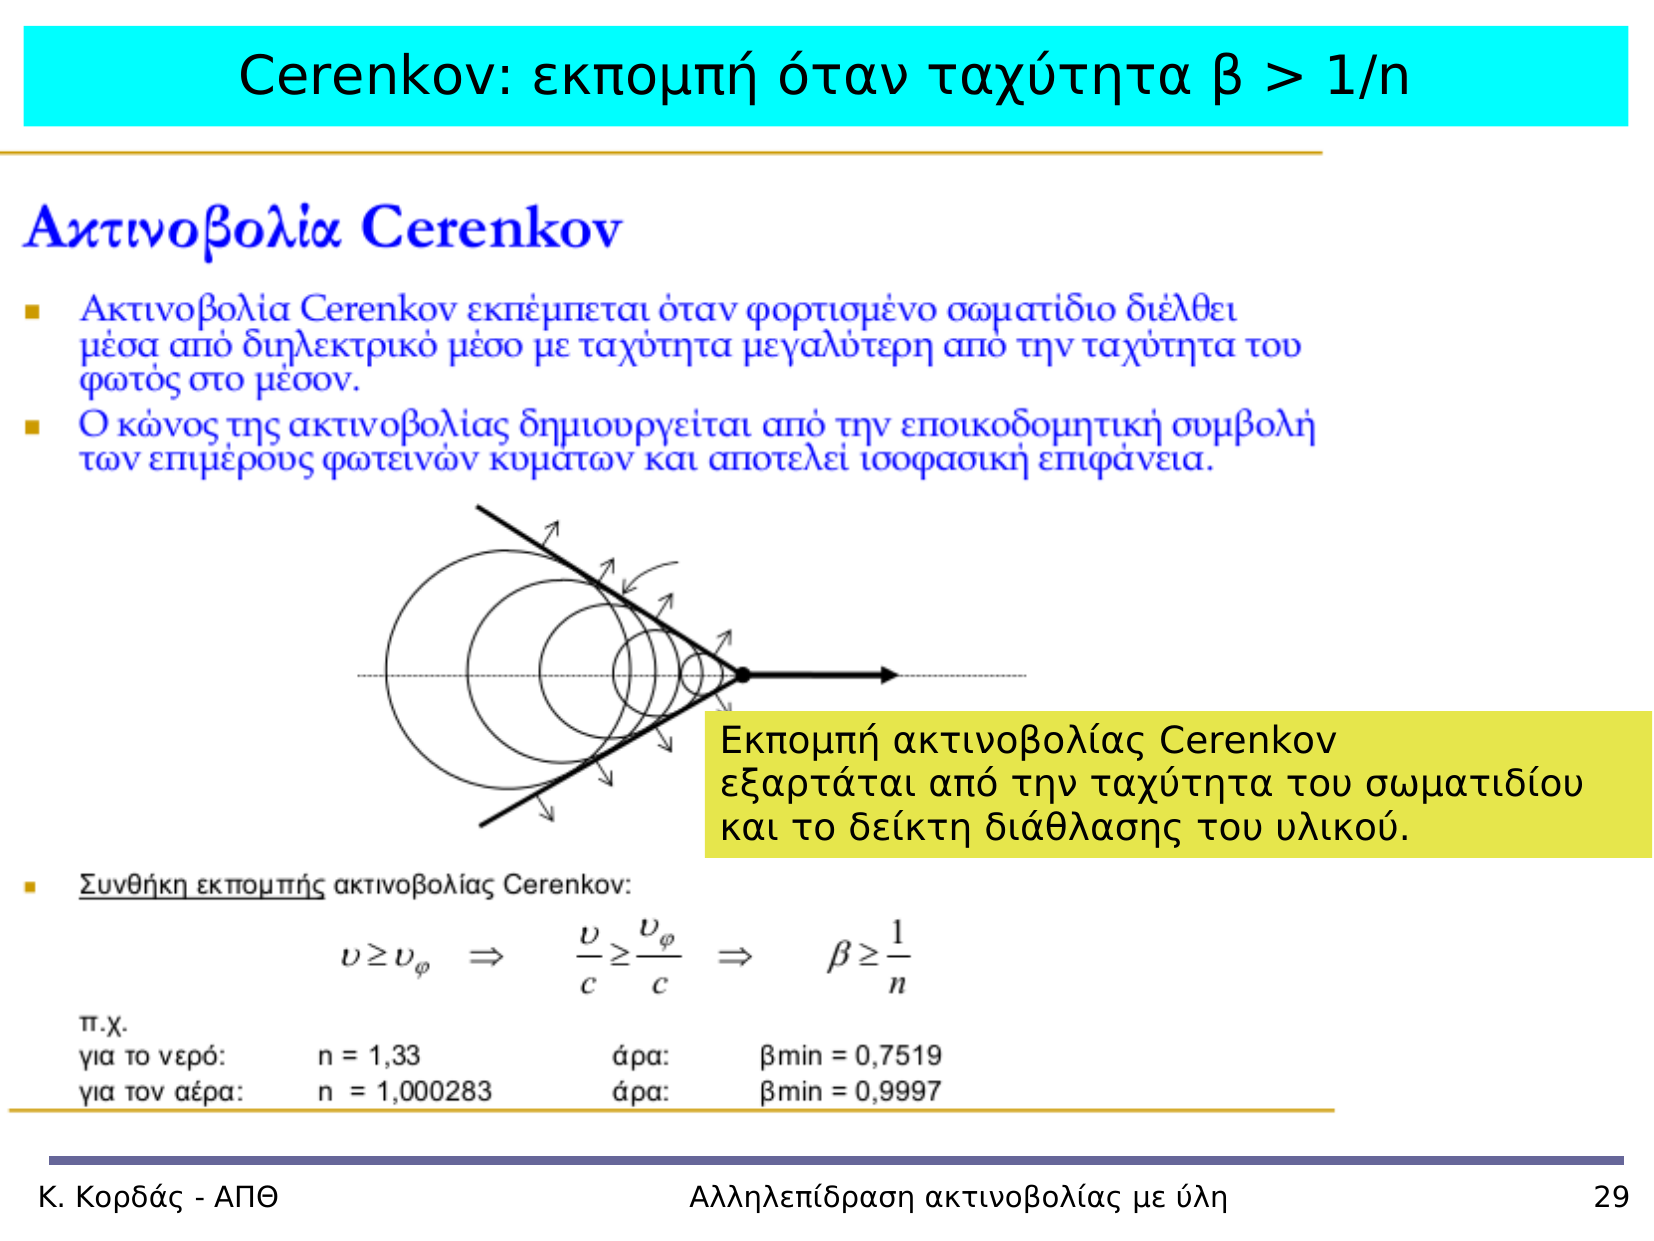

# Cerenkov: εκπομπή όταν ταχύτητα β > 1/n
Εκπομπή ακτινοβολίας Cerenkov
εξαρτάται από την ταχύτητα του σωματιδίου
και το δείκτη διάθλασης του υλικού.
Κ. Κορδάς - ΑΠΘ
Αλληλεπίδραση ακτινοβολίας με ύλη
29